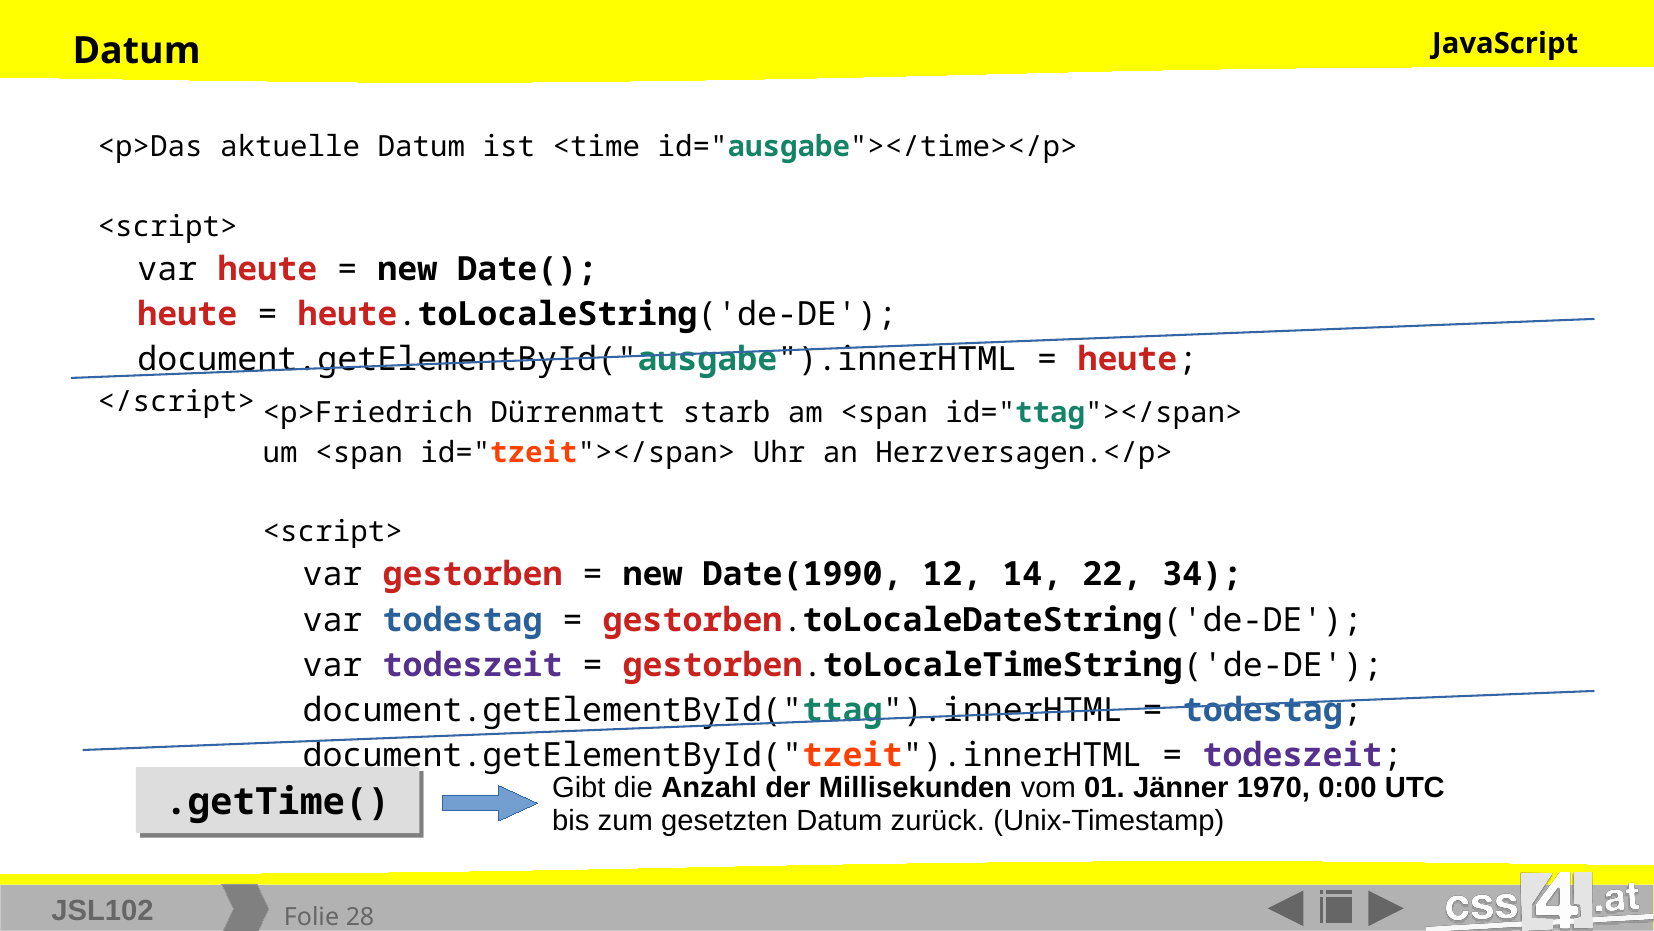

JavaScript
Datum
<p>Das aktuelle Datum ist <time id="ausgabe"></time></p>
<script>
 var heute = new Date();
 heute = heute.toLocaleString('de-DE');
 document.getElementById("ausgabe").innerHTML = heute;
</script>
<p>Friedrich Dürrenmatt starb am <span id="ttag"></span>
um <span id="tzeit"></span> Uhr an Herzversagen.</p>
<script>
 var gestorben = new Date(1990, 12, 14, 22, 34);
 var todestag = gestorben.toLocaleDateString('de-DE');
 var todeszeit = gestorben.toLocaleTimeString('de-DE');
 document.getElementById("ttag").innerHTML = todestag;
 document.getElementById("tzeit").innerHTML = todeszeit;
</script>
Gibt die Anzahl der Millisekunden vom 01. Jänner 1970, 0:00 UTC
bis zum gesetzten Datum zurück. (Unix-Timestamp)
.getTime()
JSL102
Folie